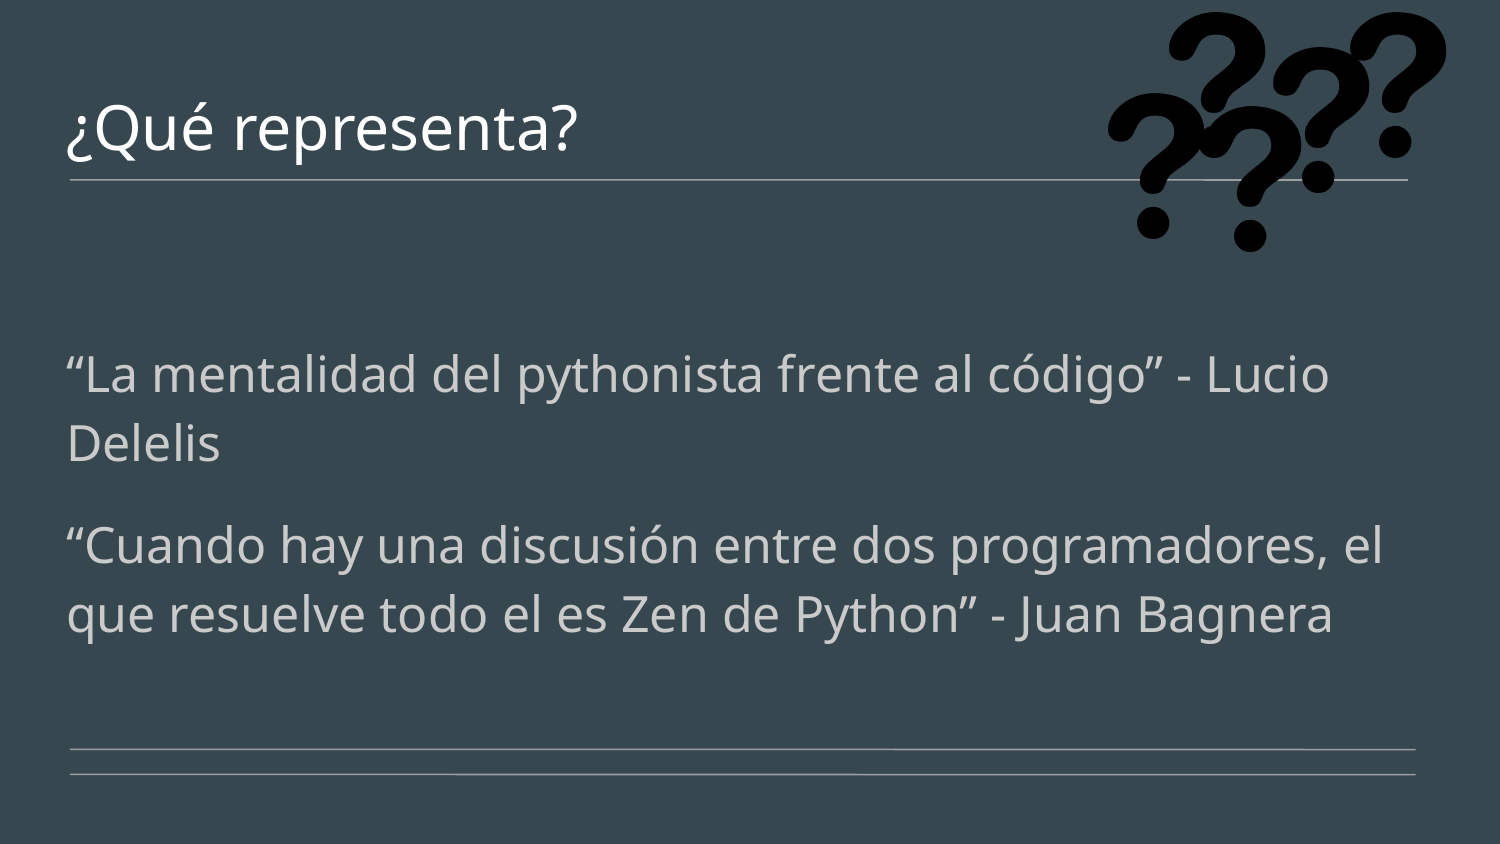

# ¿Qué representa?
“La mentalidad del pythonista frente al código” - Lucio Delelis
“Cuando hay una discusión entre dos programadores, el que resuelve todo el es Zen de Python” - Juan Bagnera